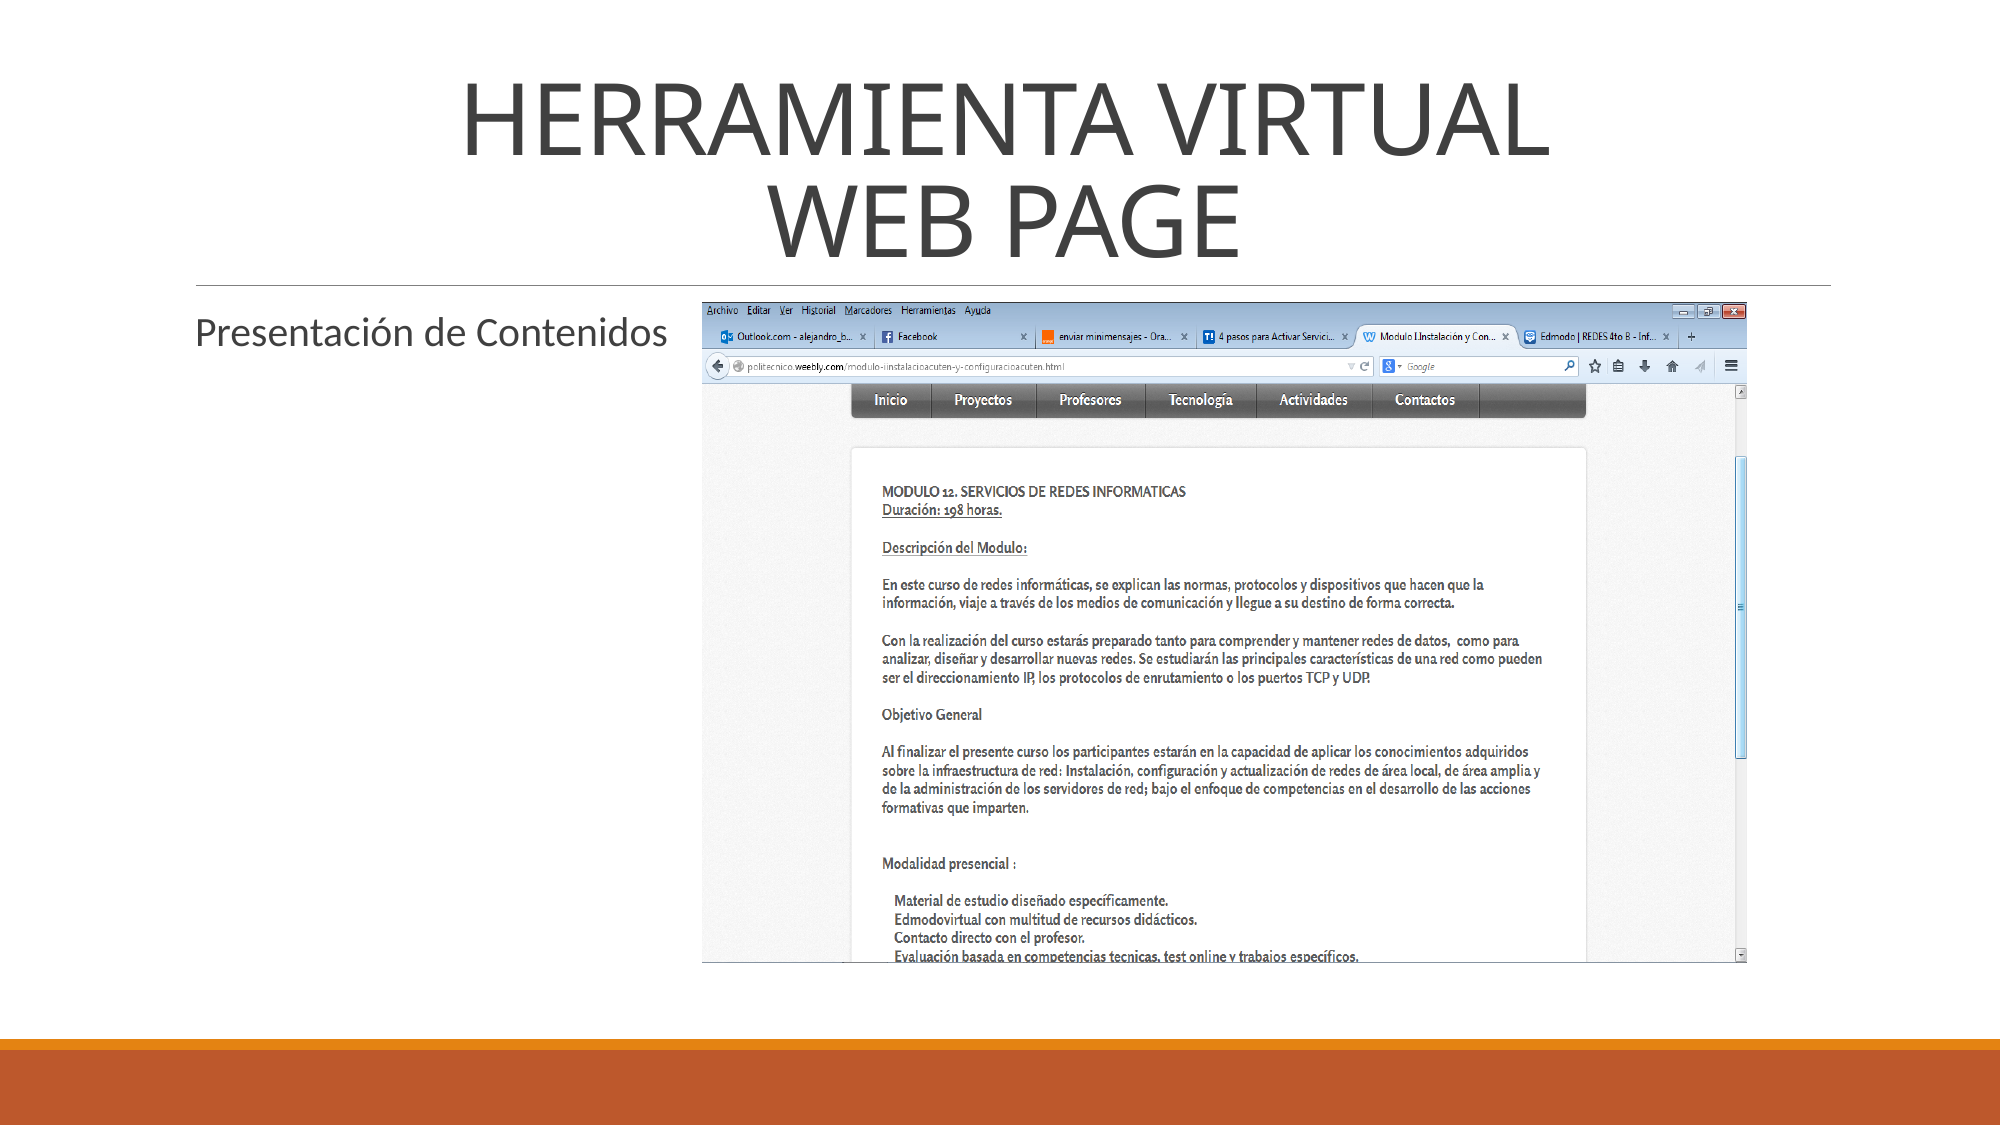

# HERRAMIENTA VIRTUAL WEB PAGE
Presentación de Contenidos